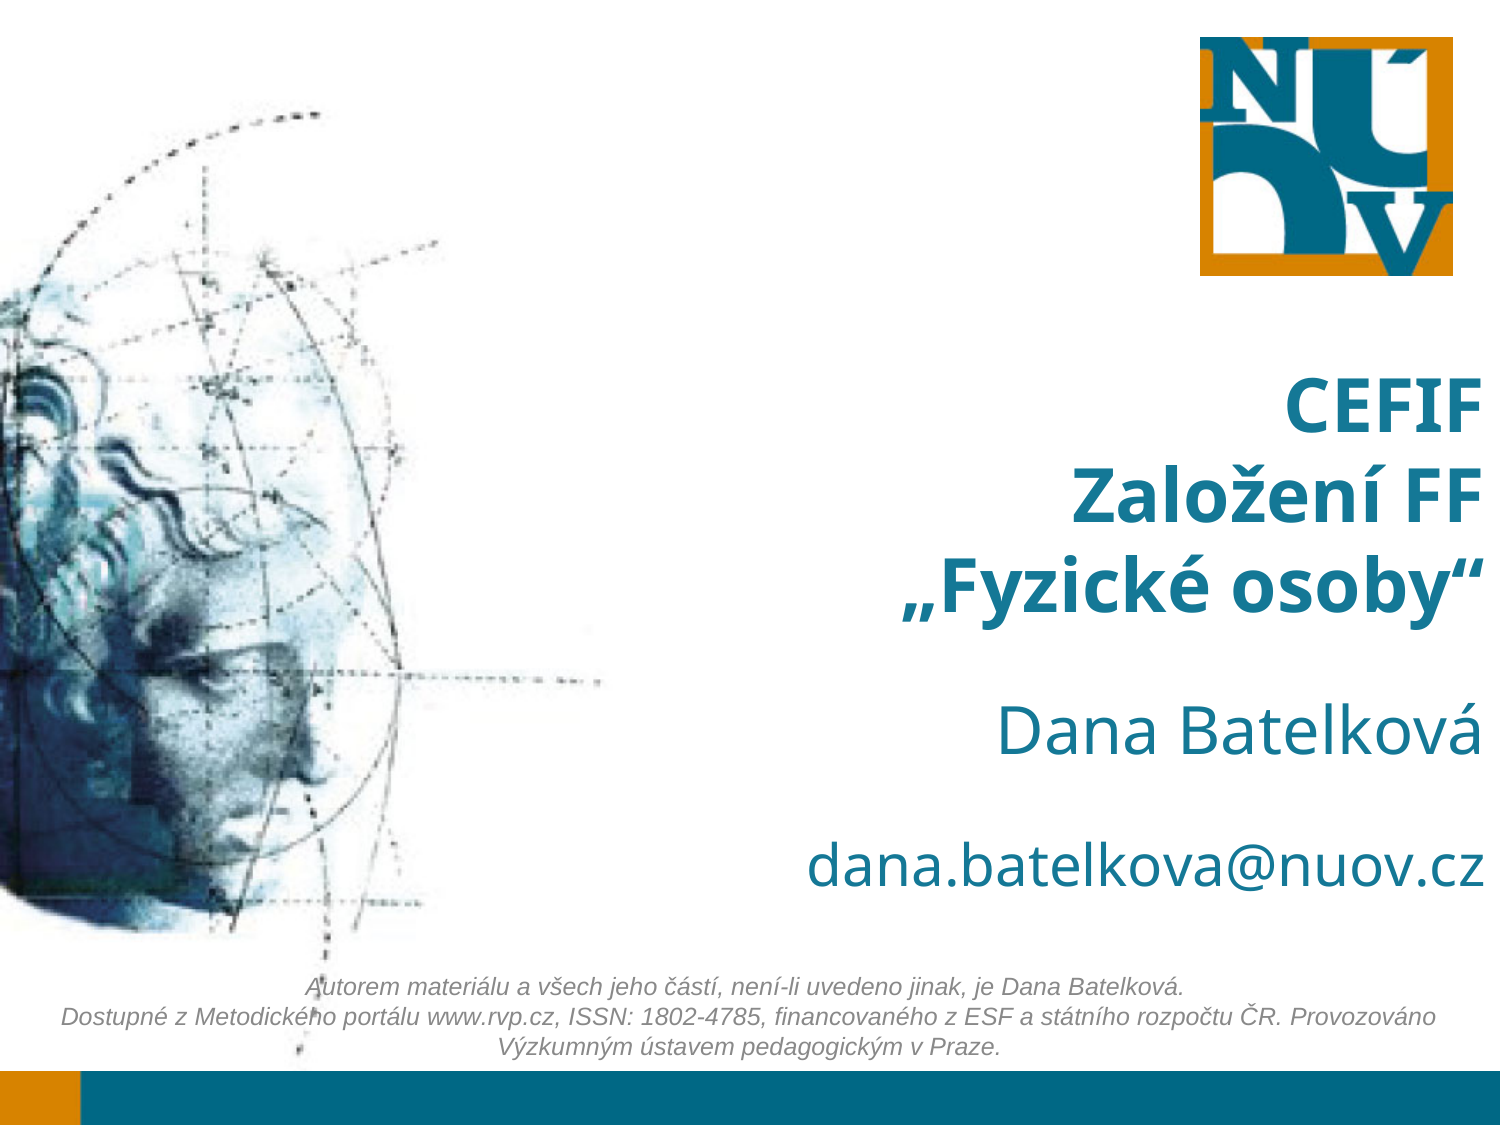

CEFIF
Založení FF
„Fyzické osoby“
Dana Batelková
dana.batelkova@nuov.cz
Autorem materiálu a všech jeho částí, není-li uvedeno jinak, je Dana Batelková.
Dostupné z Metodického portálu www.rvp.cz, ISSN: 1802-4785, financovaného z ESF a státního rozpočtu ČR. Provozováno Výzkumným ústavem pedagogickým v Praze.